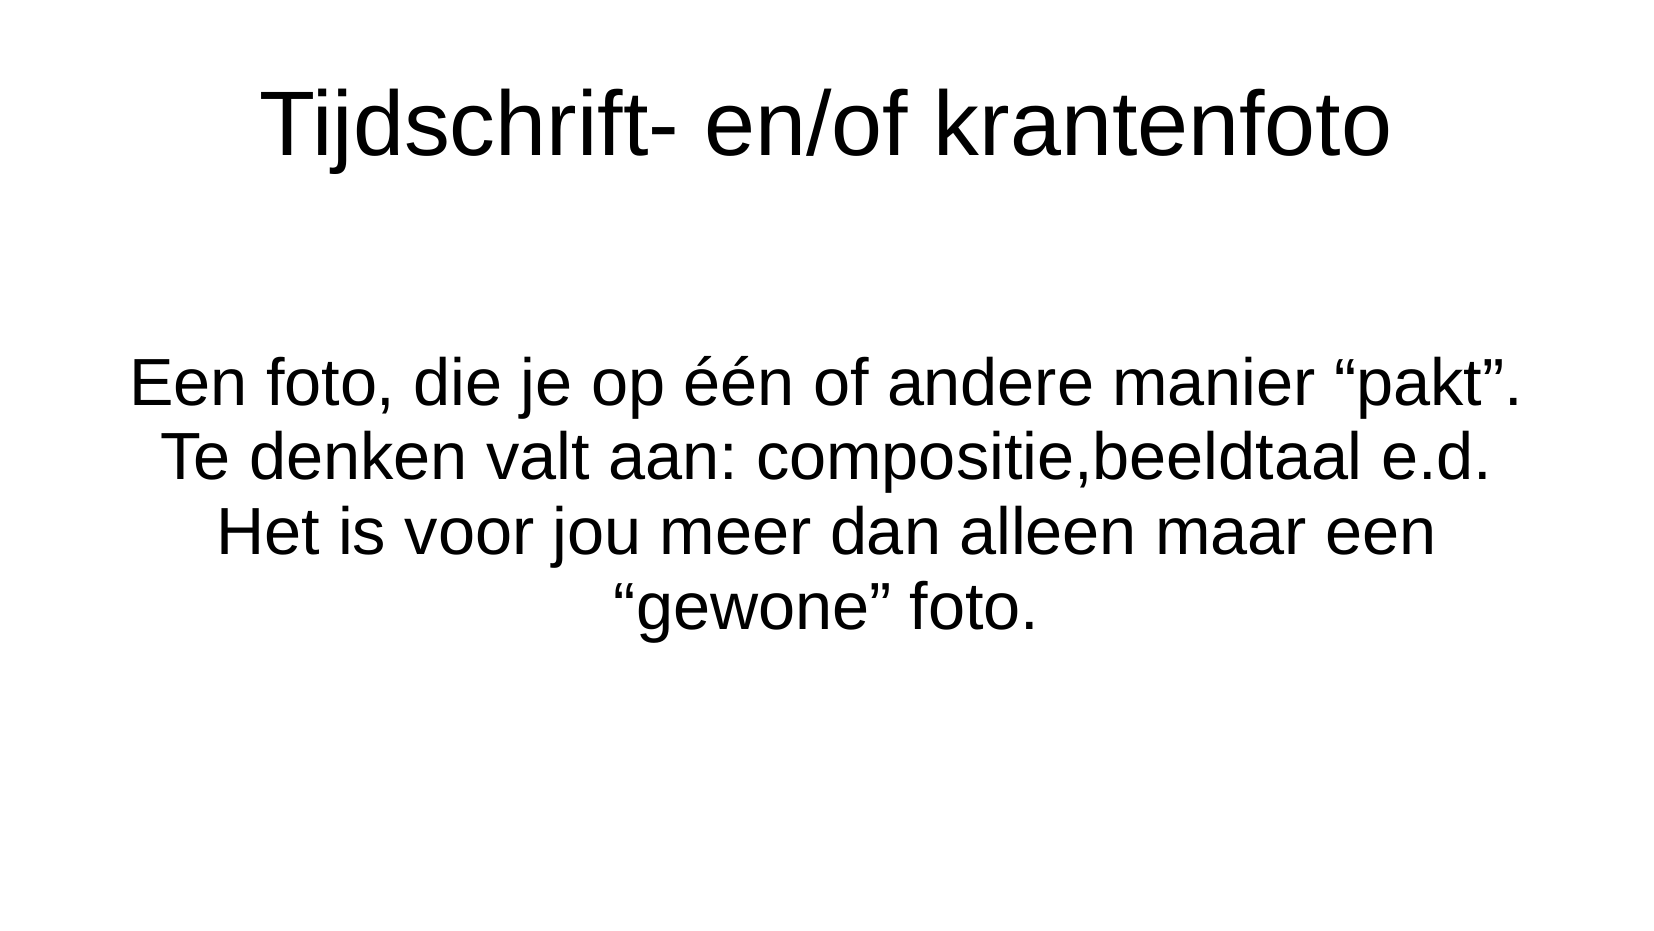

# Tijdschrift- en/of krantenfoto
Een foto, die je op één of andere manier “pakt”.
Te denken valt aan: compositie,beeldtaal e.d.
Het is voor jou meer dan alleen maar een “gewone” foto.